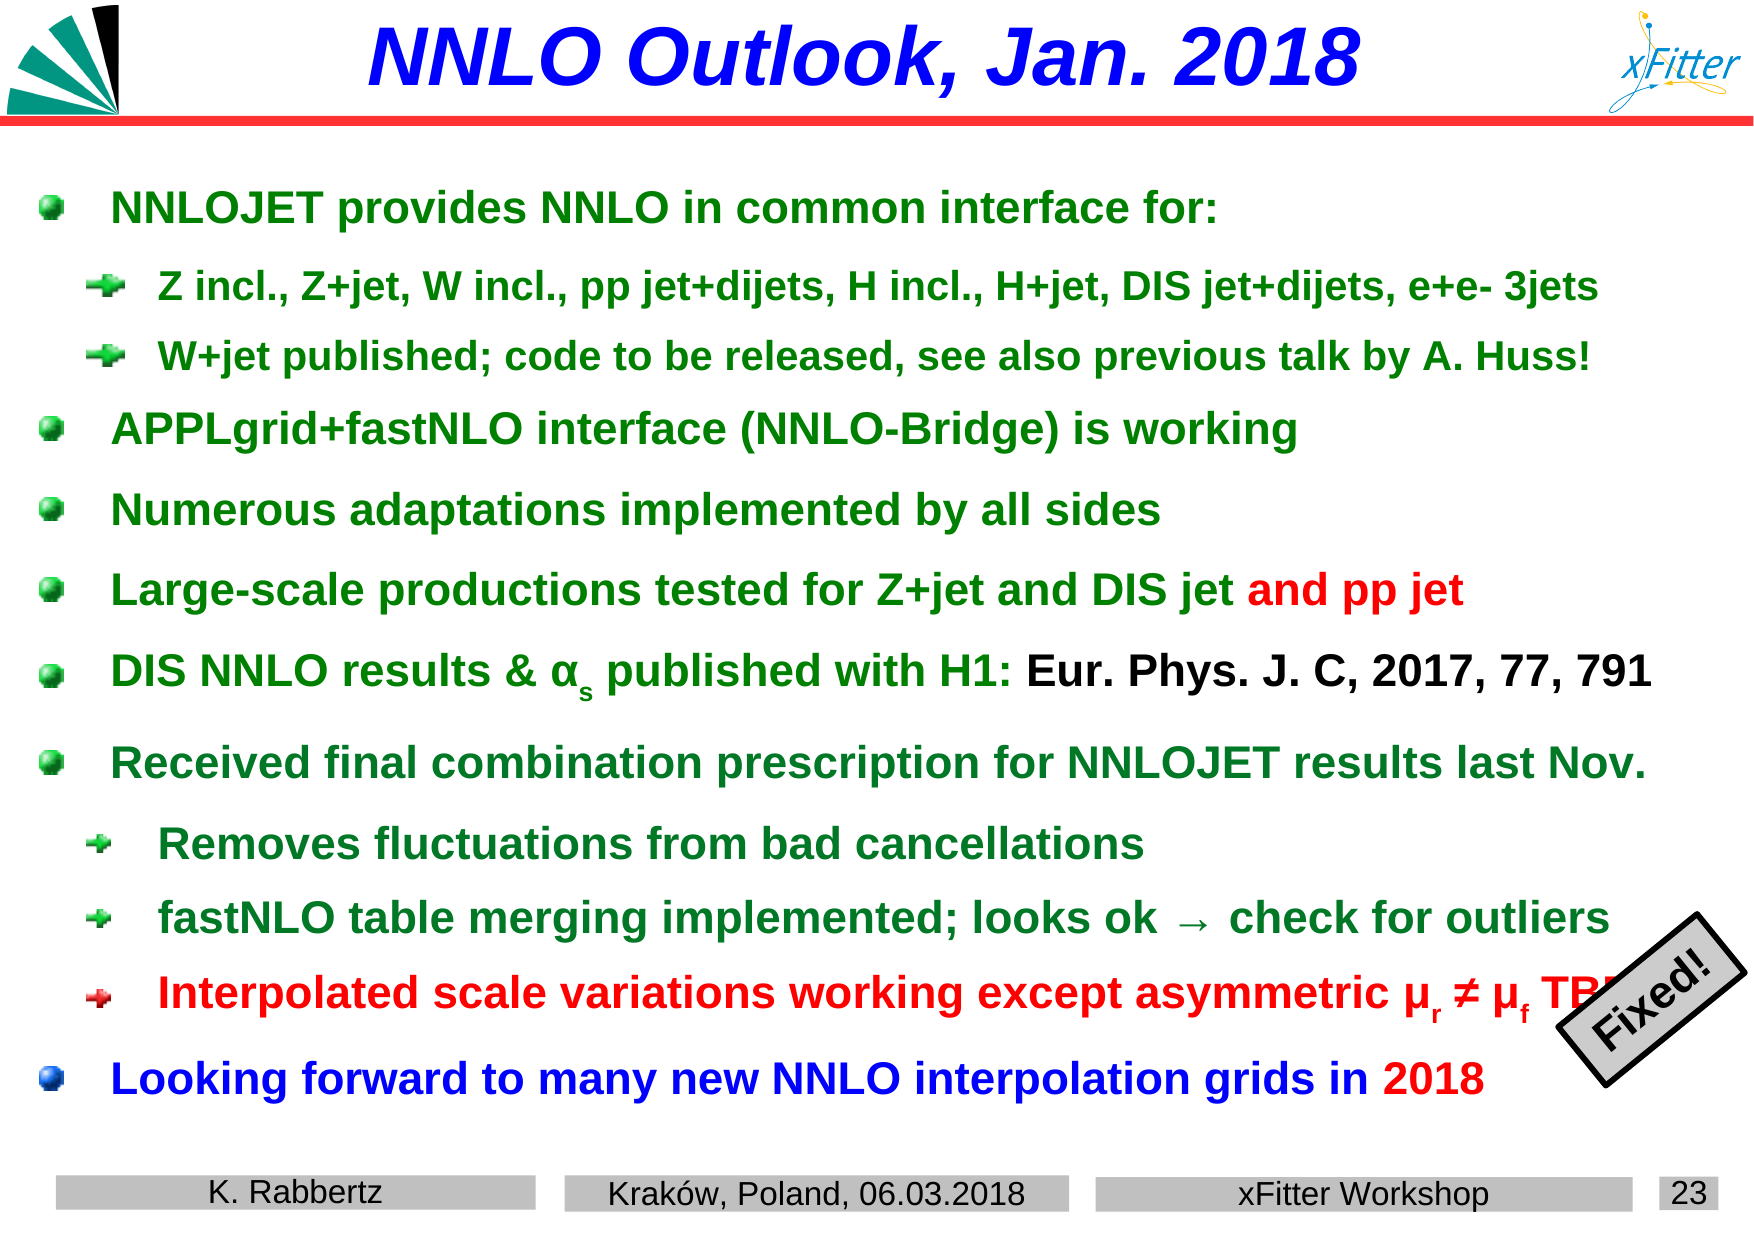

# NNLO Outlook, Jan. 2018
NNLOJET provides NNLO in common interface for:
Z incl., Z+jet, W incl., pp jet+dijets, H incl., H+jet, DIS jet+dijets, e+e- 3jets
W+jet published; code to be released, see also previous talk by A. Huss!
APPLgrid+fastNLO interface (NNLO-Bridge) is working
Numerous adaptations implemented by all sides
Large-scale productions tested for Z+jet and DIS jet and pp jet
DIS NNLO results & αs published with H1: Eur. Phys. J. C, 2017, 77, 791
Received final combination prescription for NNLOJET results last Nov.
Removes fluctuations from bad cancellations
fastNLO table merging implemented; looks ok → check for outliers
Interpolated scale variations working except asymmetric μr ≠ μf TBD
Looking forward to many new NNLO interpolation grids in 2018
Fixed!